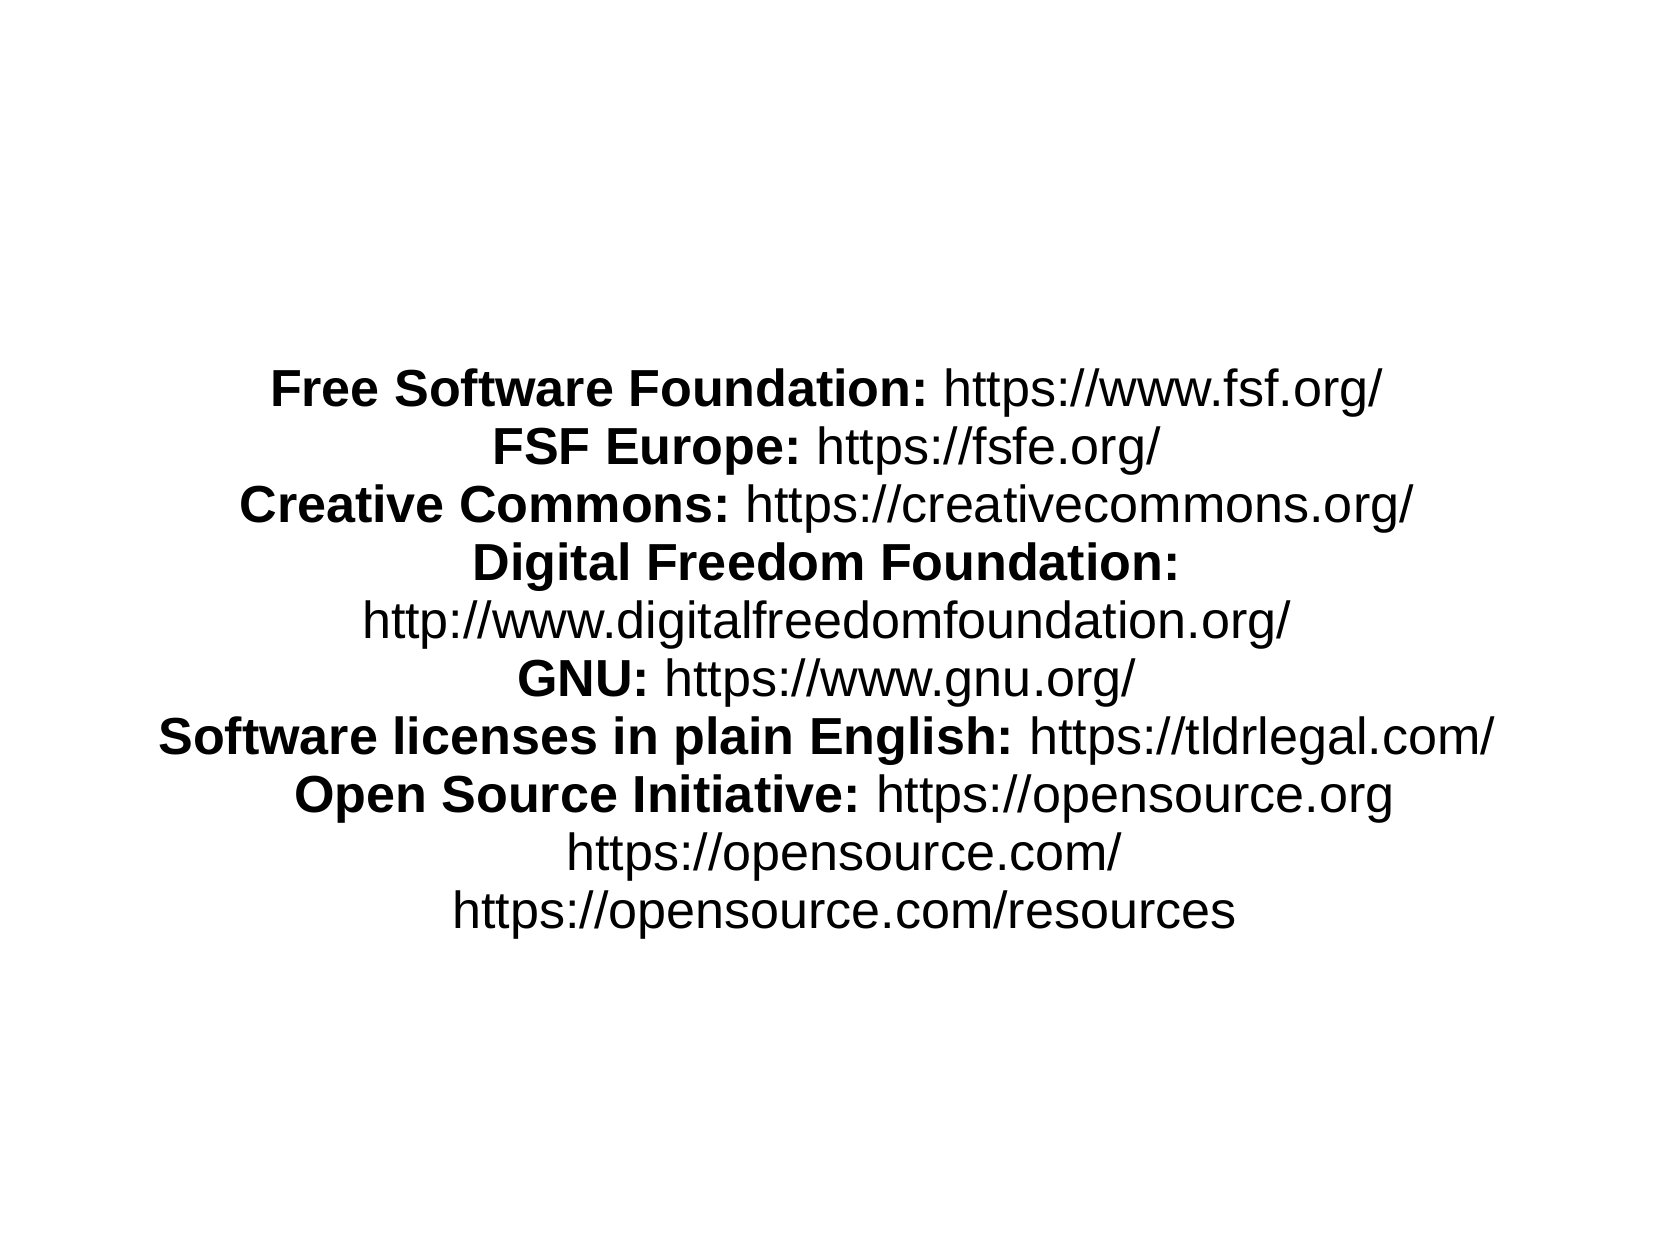

#
Free Software Foundation: https://www.fsf.org/
FSF Europe: https://fsfe.org/
Creative Commons: https://creativecommons.org/
Digital Freedom Foundation:
http://www.digitalfreedomfoundation.org/
GNU: https://www.gnu.org/
Software licenses in plain English: https://tldrlegal.com/
Open Source Initiative: https://opensource.org
https://opensource.com/
https://opensource.com/resources